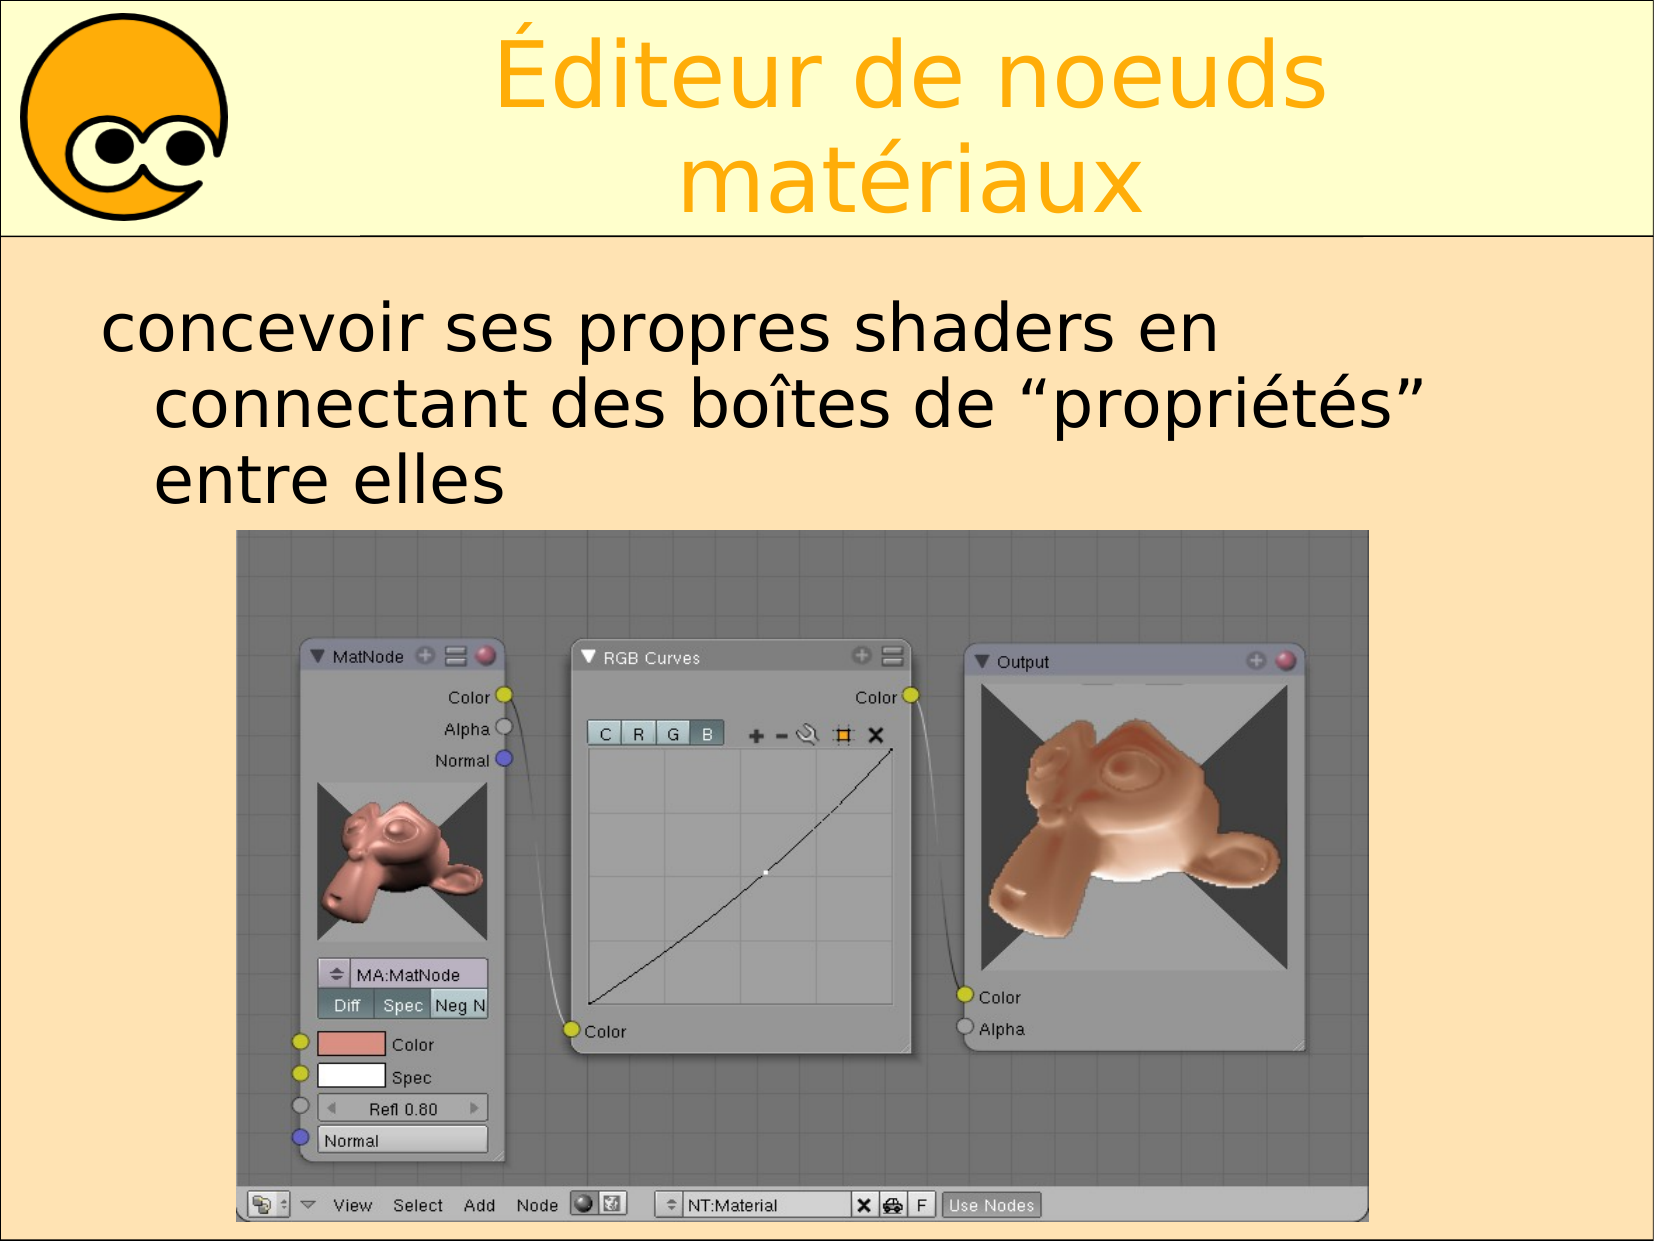

# Éditeur de noeuds matériaux
concevoir ses propres shaders en connectant des boîtes de “propriétés” entre elles